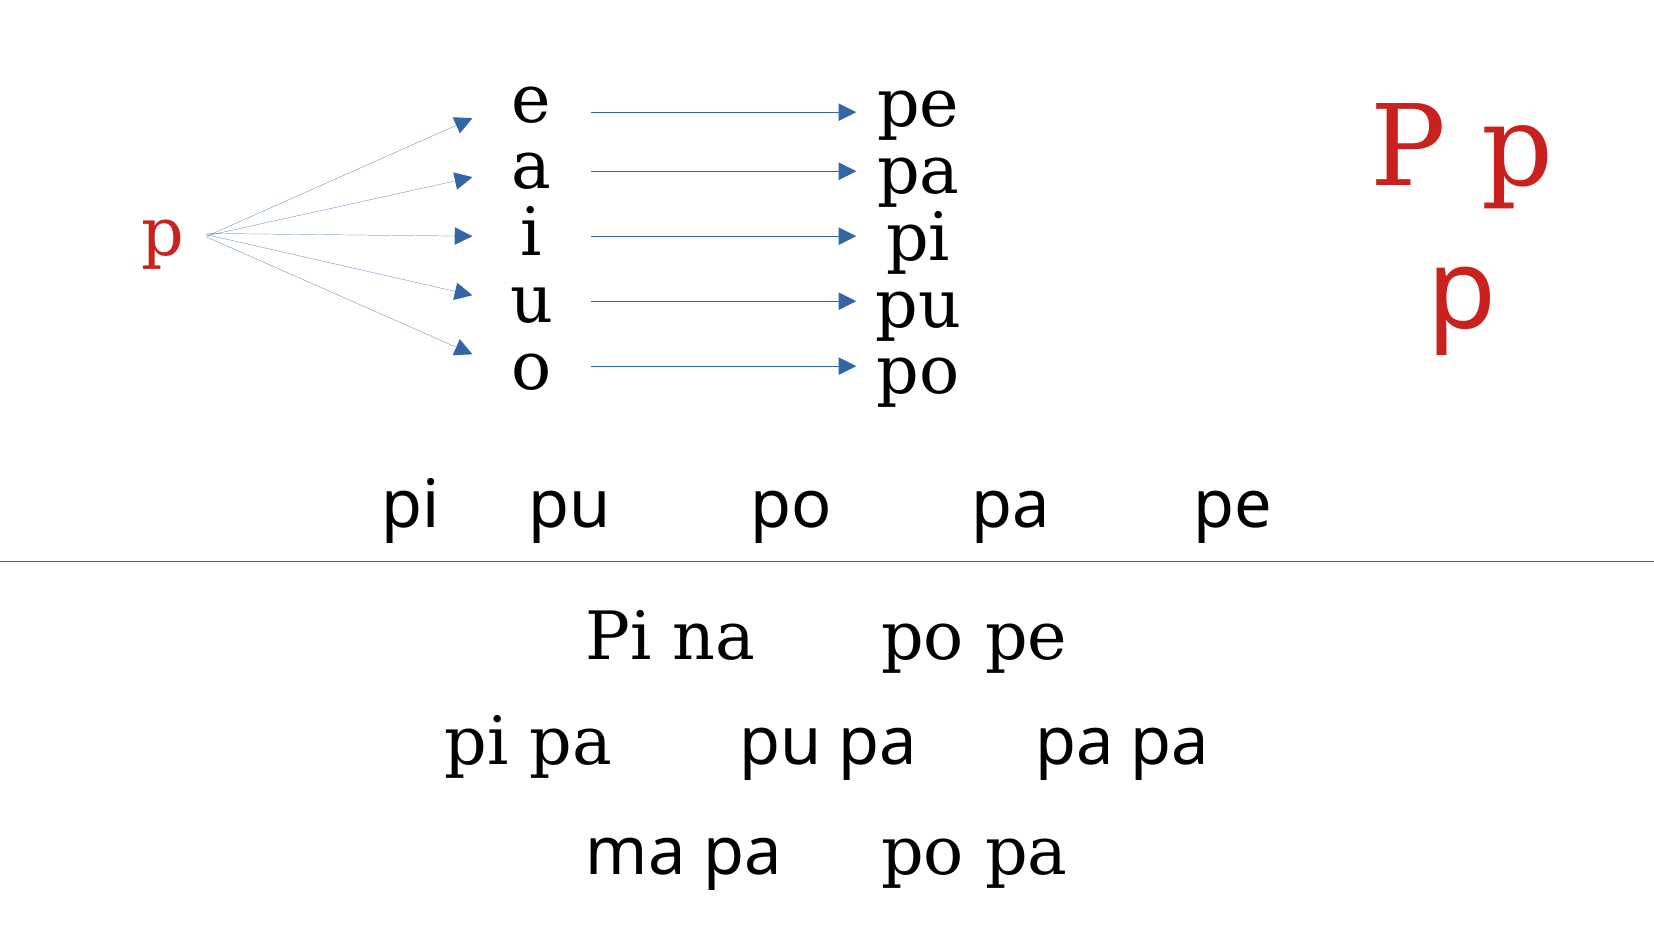

p
pe
pa
pi
pu
po
e
a
i
u
o
P p
p
pi		pu		po		pa		pe
Pi na		po pe
pi pa		pu pa		pa pa
ma pa		po pa